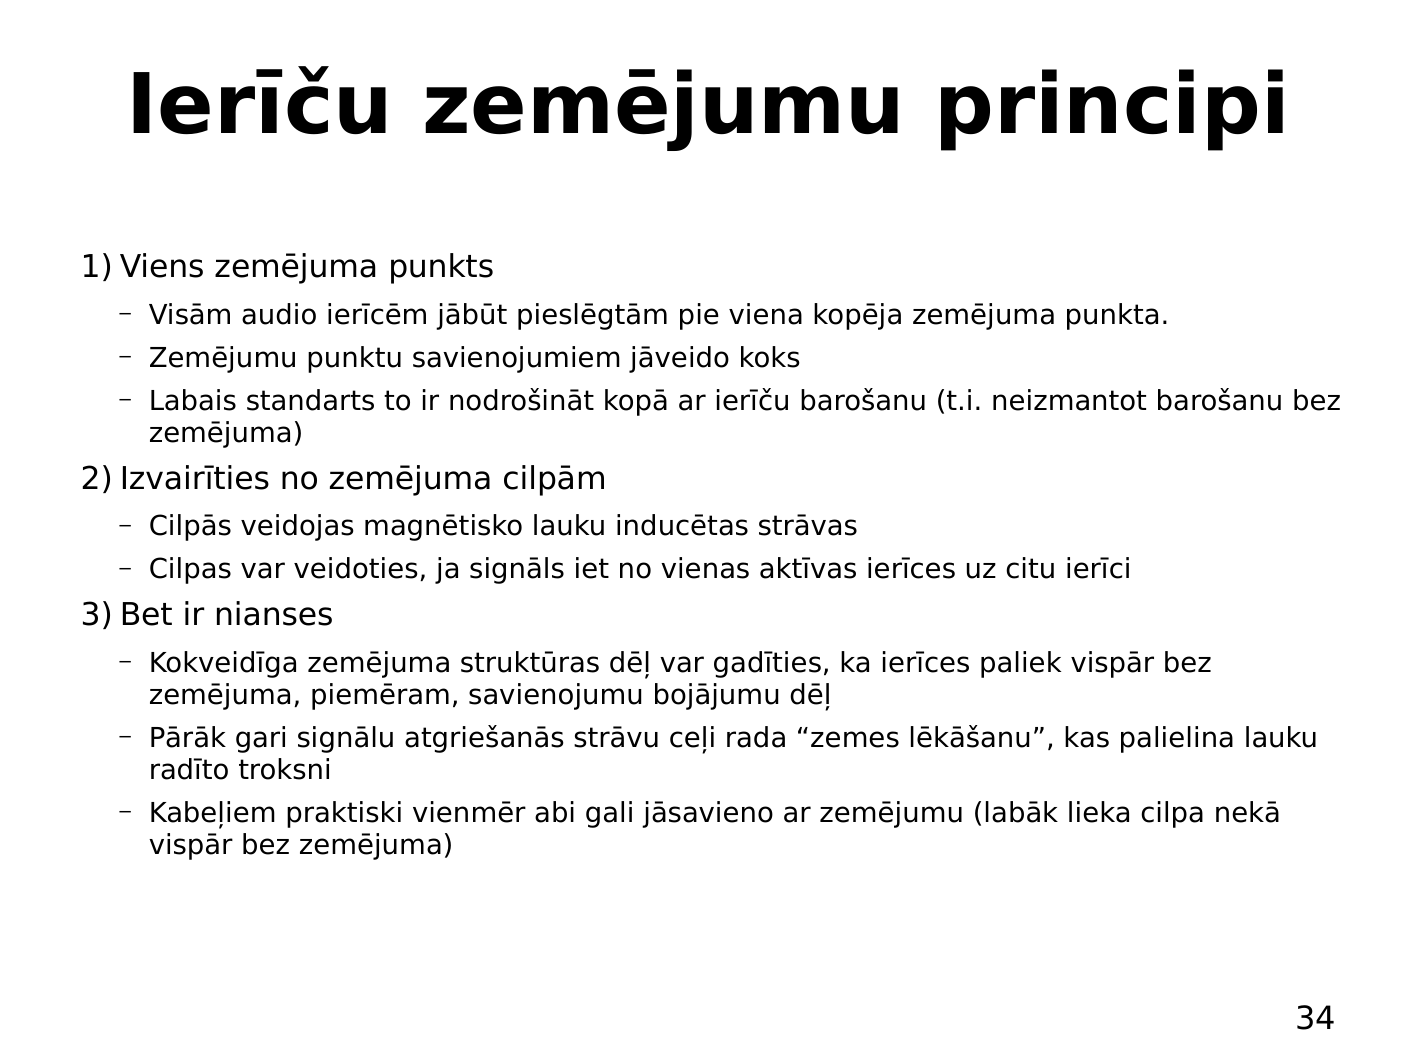

# Ierīču zemējumu principi
 Viens zemējuma punkts
Visām audio ierīcēm jābūt pieslēgtām pie viena kopēja zemējuma punkta.
Zemējumu punktu savienojumiem jāveido koks
Labais standarts to ir nodrošināt kopā ar ierīču barošanu (t.i. neizmantot barošanu bez zemējuma)
 Izvairīties no zemējuma cilpām
Cilpās veidojas magnētisko lauku inducētas strāvas
Cilpas var veidoties, ja signāls iet no vienas aktīvas ierīces uz citu ierīci
 Bet ir nianses
Kokveidīga zemējuma struktūras dēļ var gadīties, ka ierīces paliek vispār bez zemējuma, piemēram, savienojumu bojājumu dēļ
Pārāk gari signālu atgriešanās strāvu ceļi rada “zemes lēkāšanu”, kas palielina lauku radīto troksni
Kabeļiem praktiski vienmēr abi gali jāsavieno ar zemējumu (labāk lieka cilpa nekā vispār bez zemējuma)